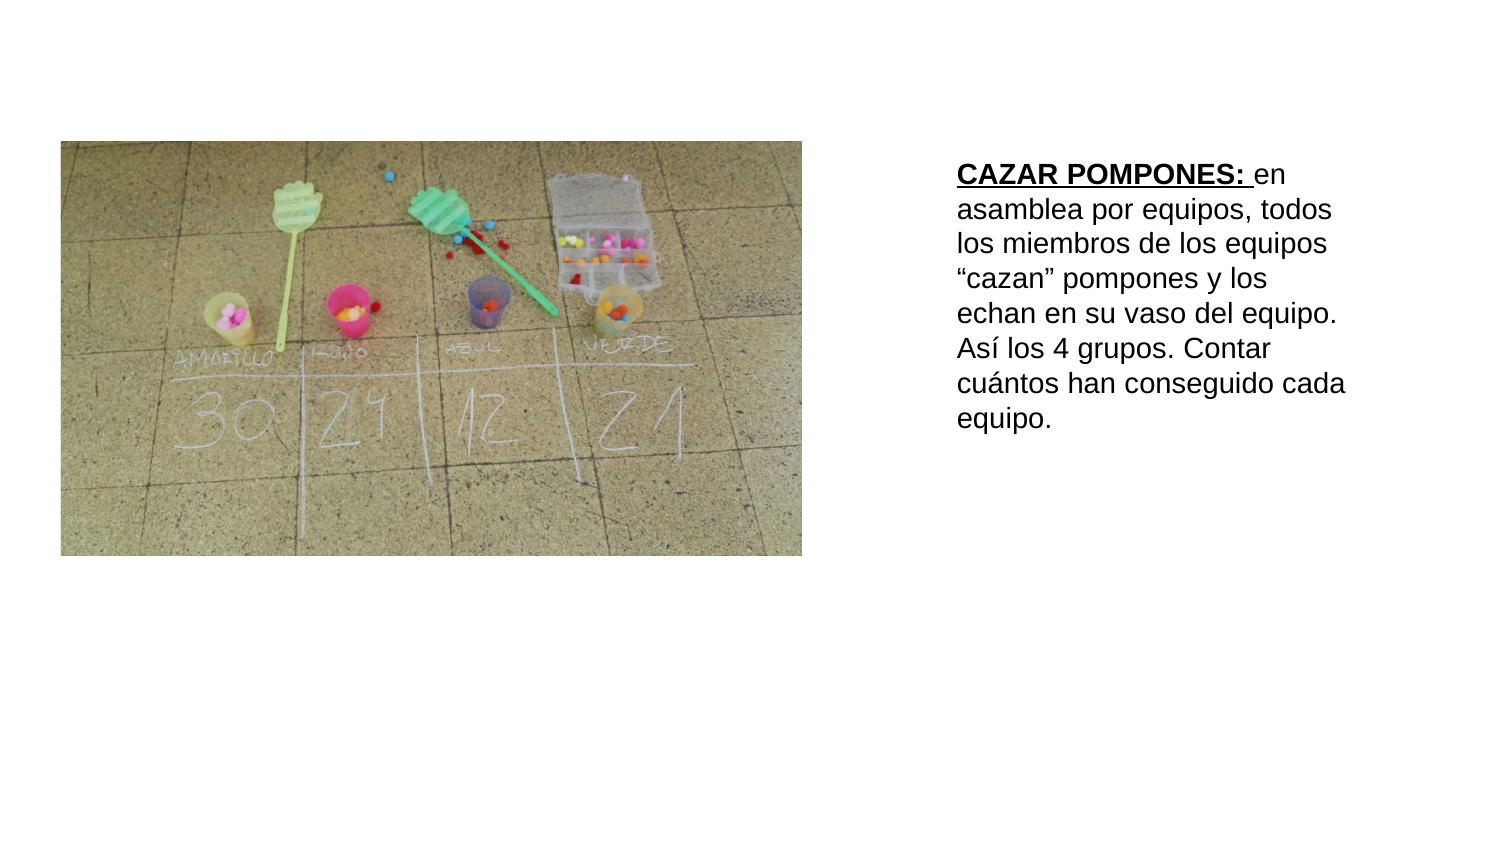

CAZAR POMPONES: en asamblea por equipos, todos los miembros de los equipos “cazan” pompones y los echan en su vaso del equipo. Así los 4 grupos. Contar cuántos han conseguido cada equipo.